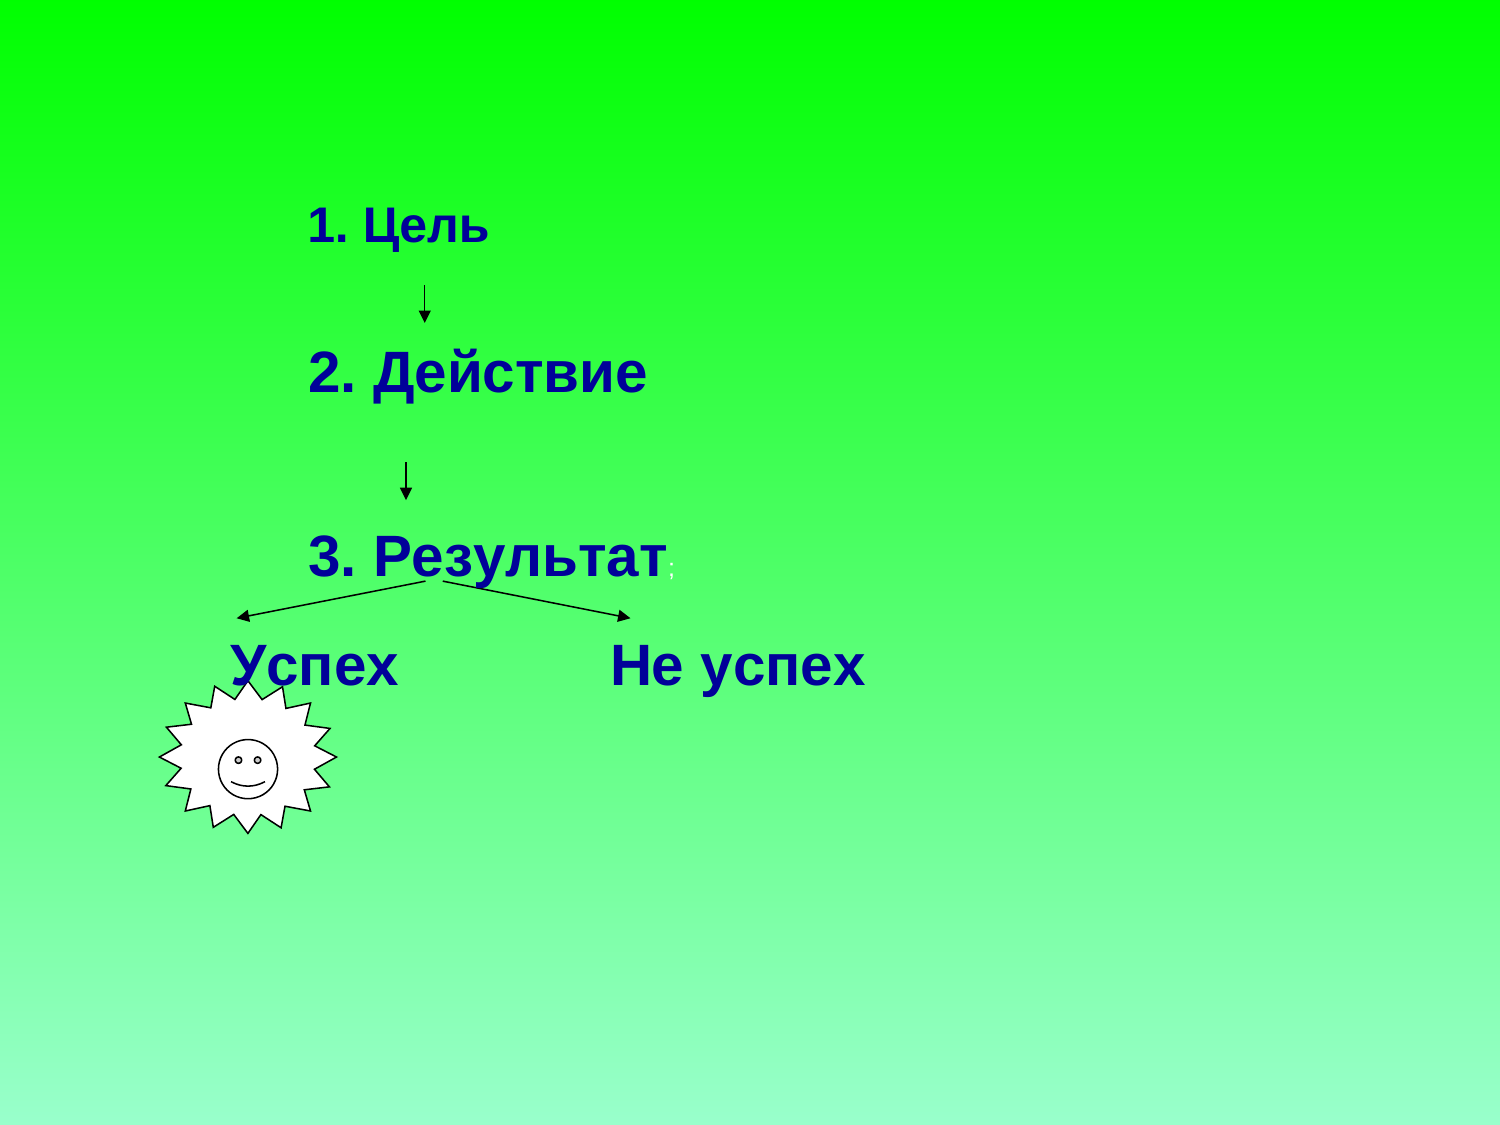

1. Цель
2. Действие
3. Результат;
Успех Не успех